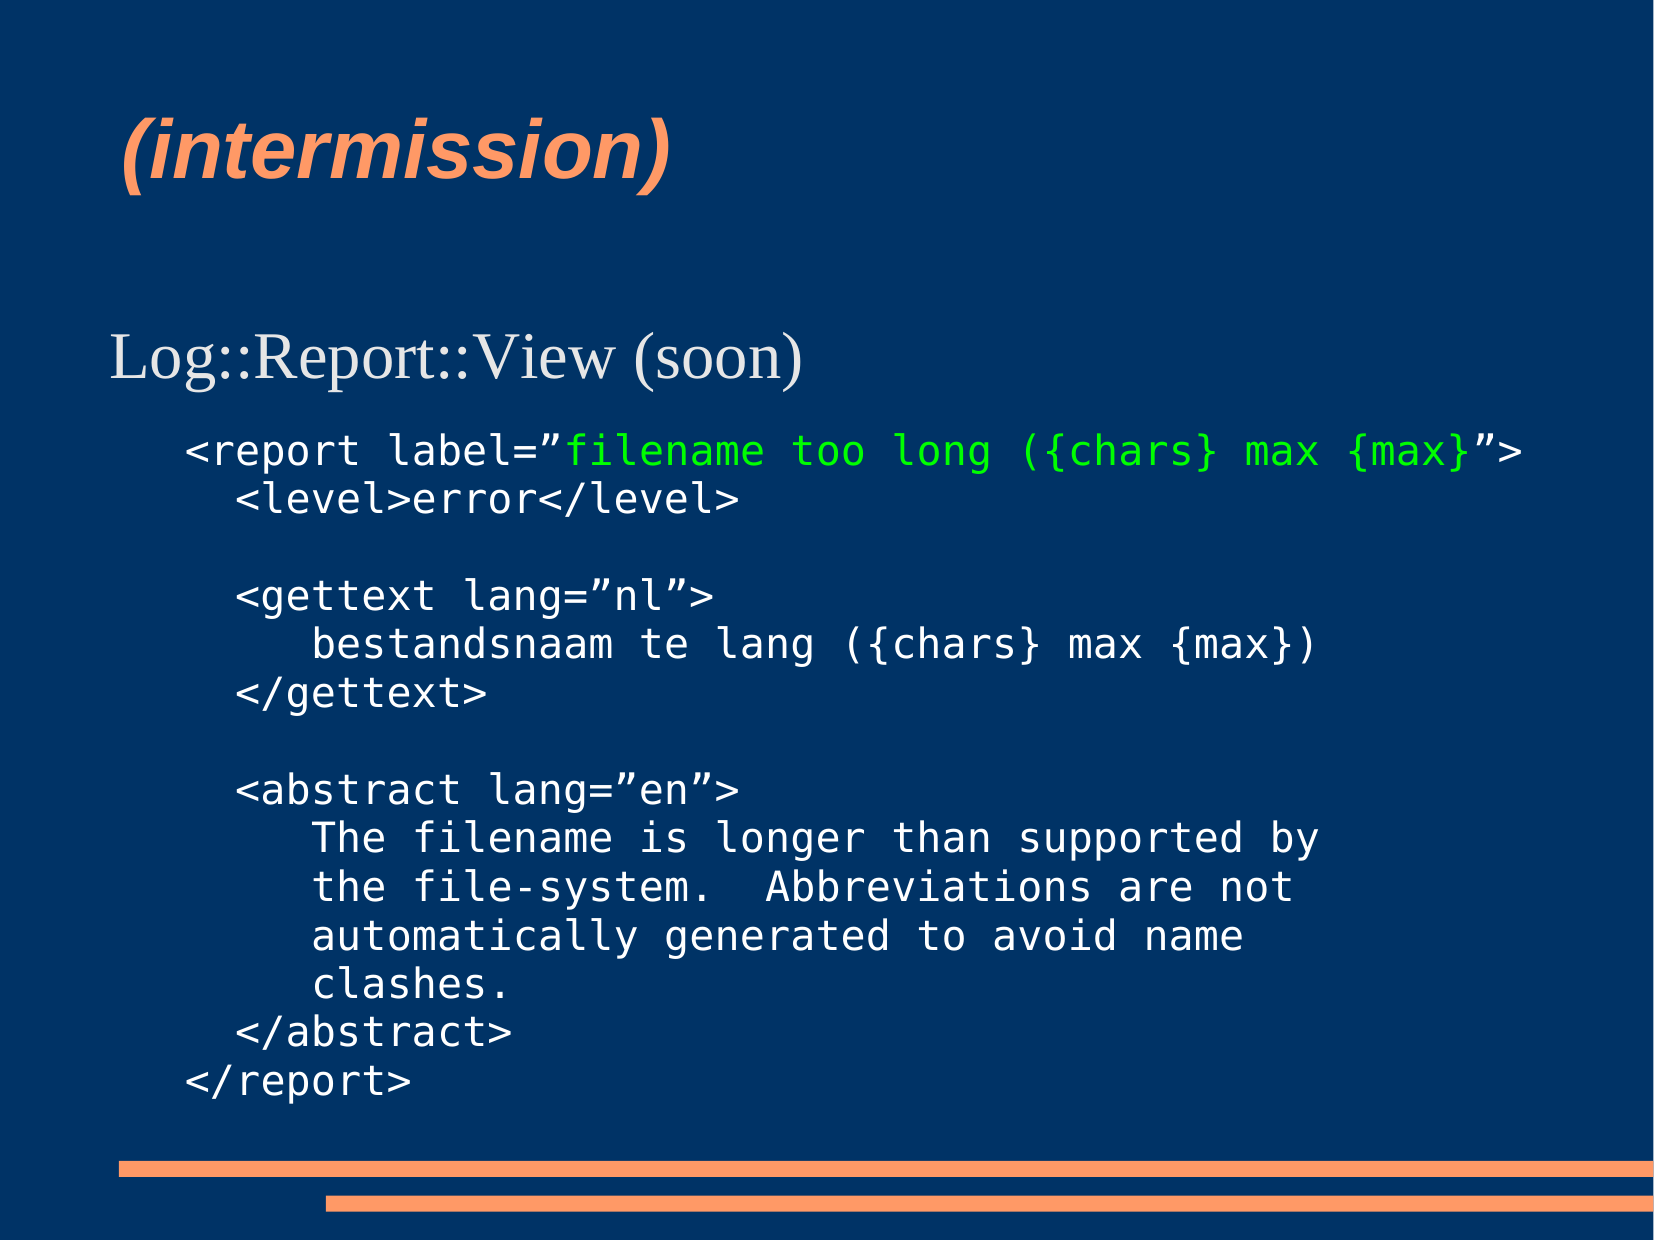

# (intermission)
Log::Report::View (soon)
<report label=”filename too long ({chars} max {max}”>
 <level>error</level>
 <gettext lang=”nl”>
 bestandsnaam te lang ({chars} max {max})
 </gettext>
 <abstract lang=”en”>
 The filename is longer than supported by
 the file-system. Abbreviations are not
 automatically generated to avoid name
 clashes.
 </abstract>
</report>